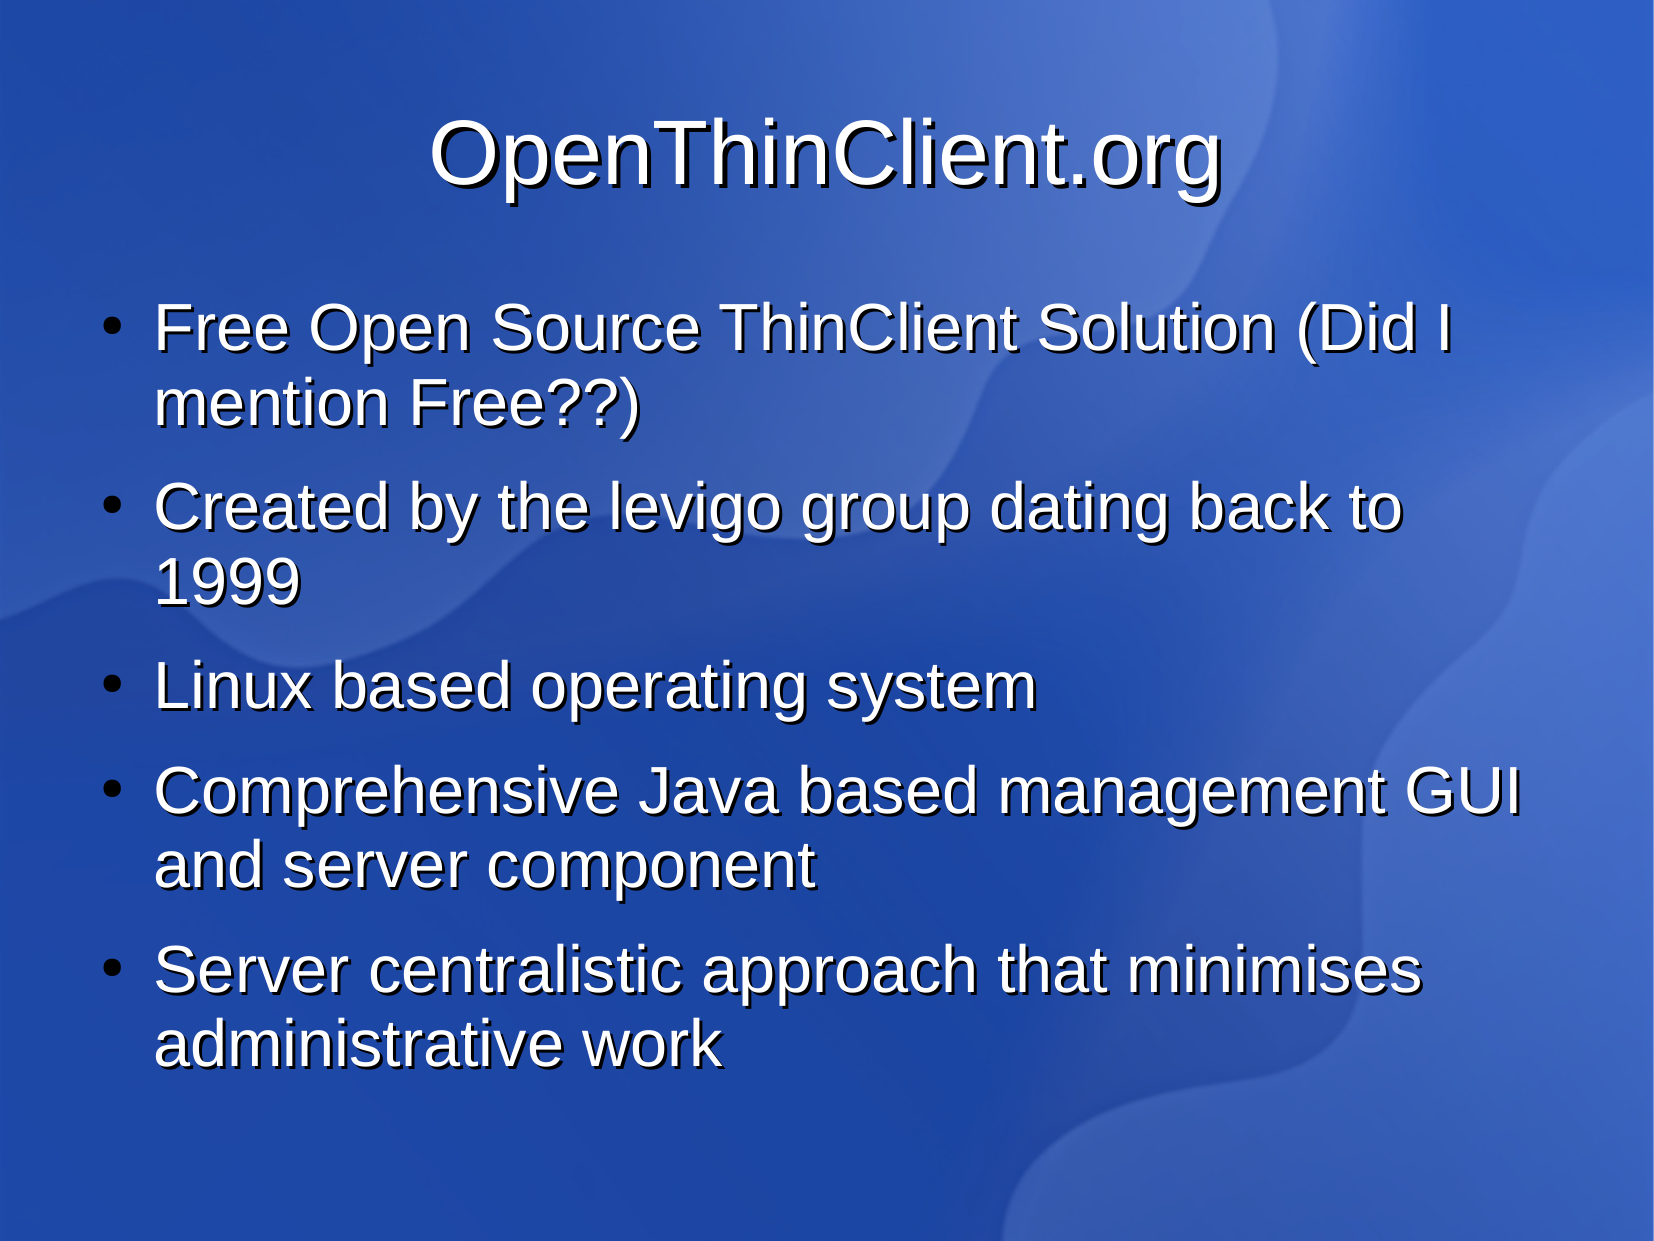

# OpenThinClient.org
Free Open Source ThinClient Solution (Did I mention Free??)
Created by the levigo group dating back to 1999
Linux based operating system
Comprehensive Java based management GUI and server component
Server centralistic approach that minimises administrative work